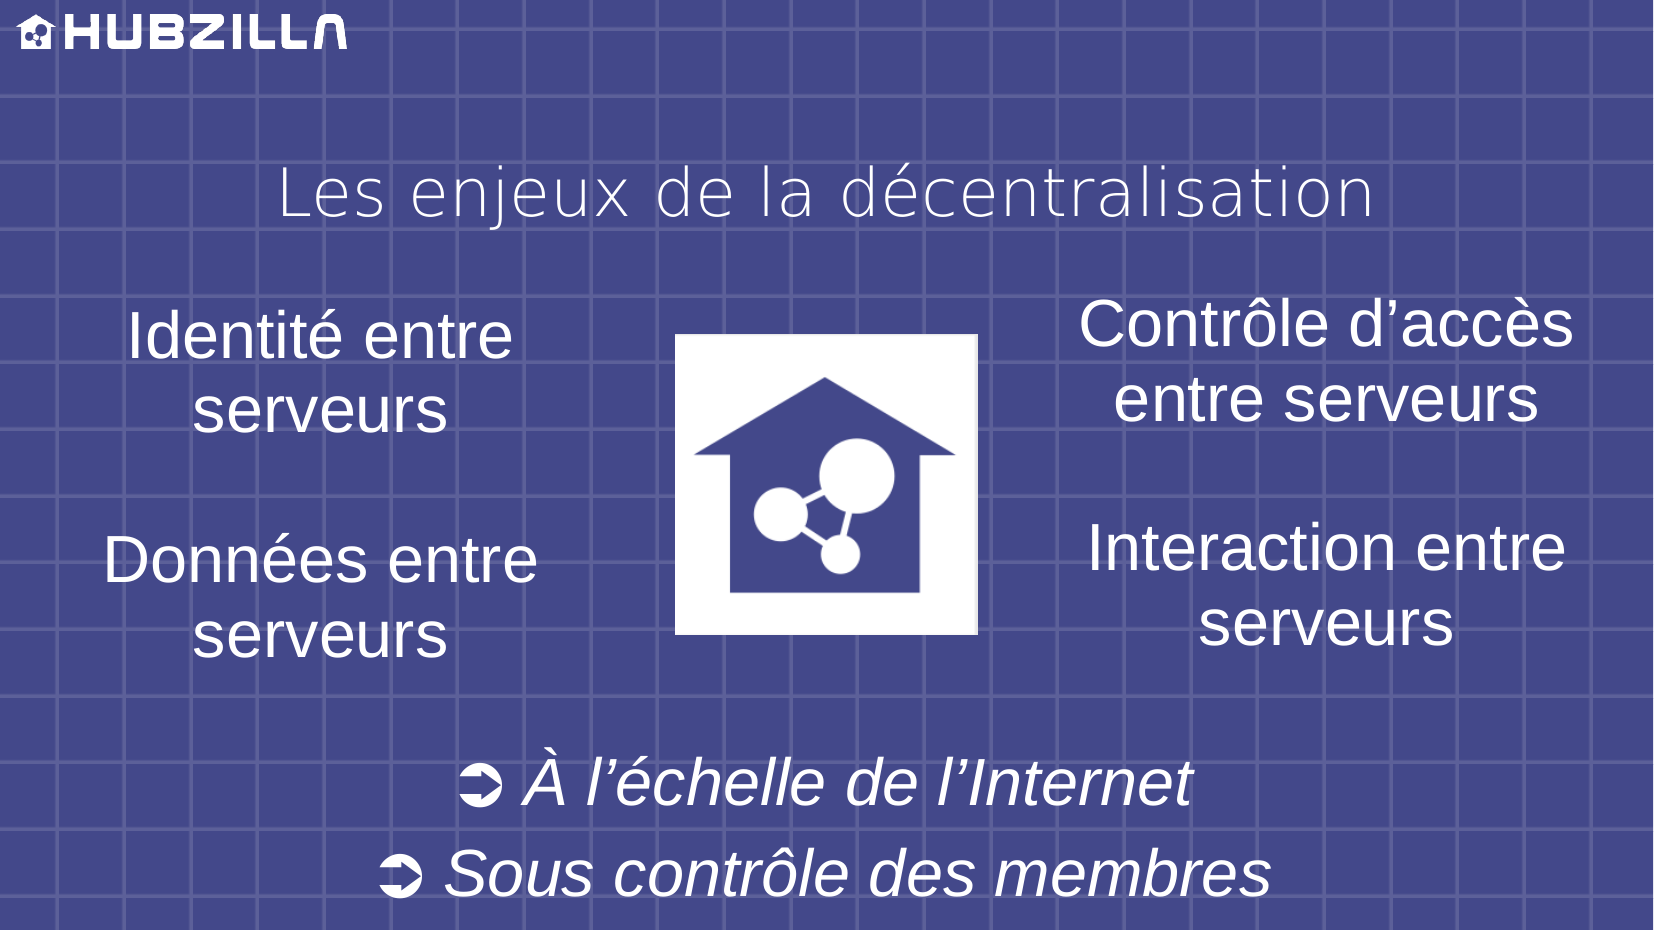

Les enjeux de la décentralisation
Contrôle d’accès entre serveurs
Interaction entre serveurs
# Identité entre serveurs
Données entre serveurs
⮊ À l’échelle de l’Internet
⮊ Sous contrôle des membres